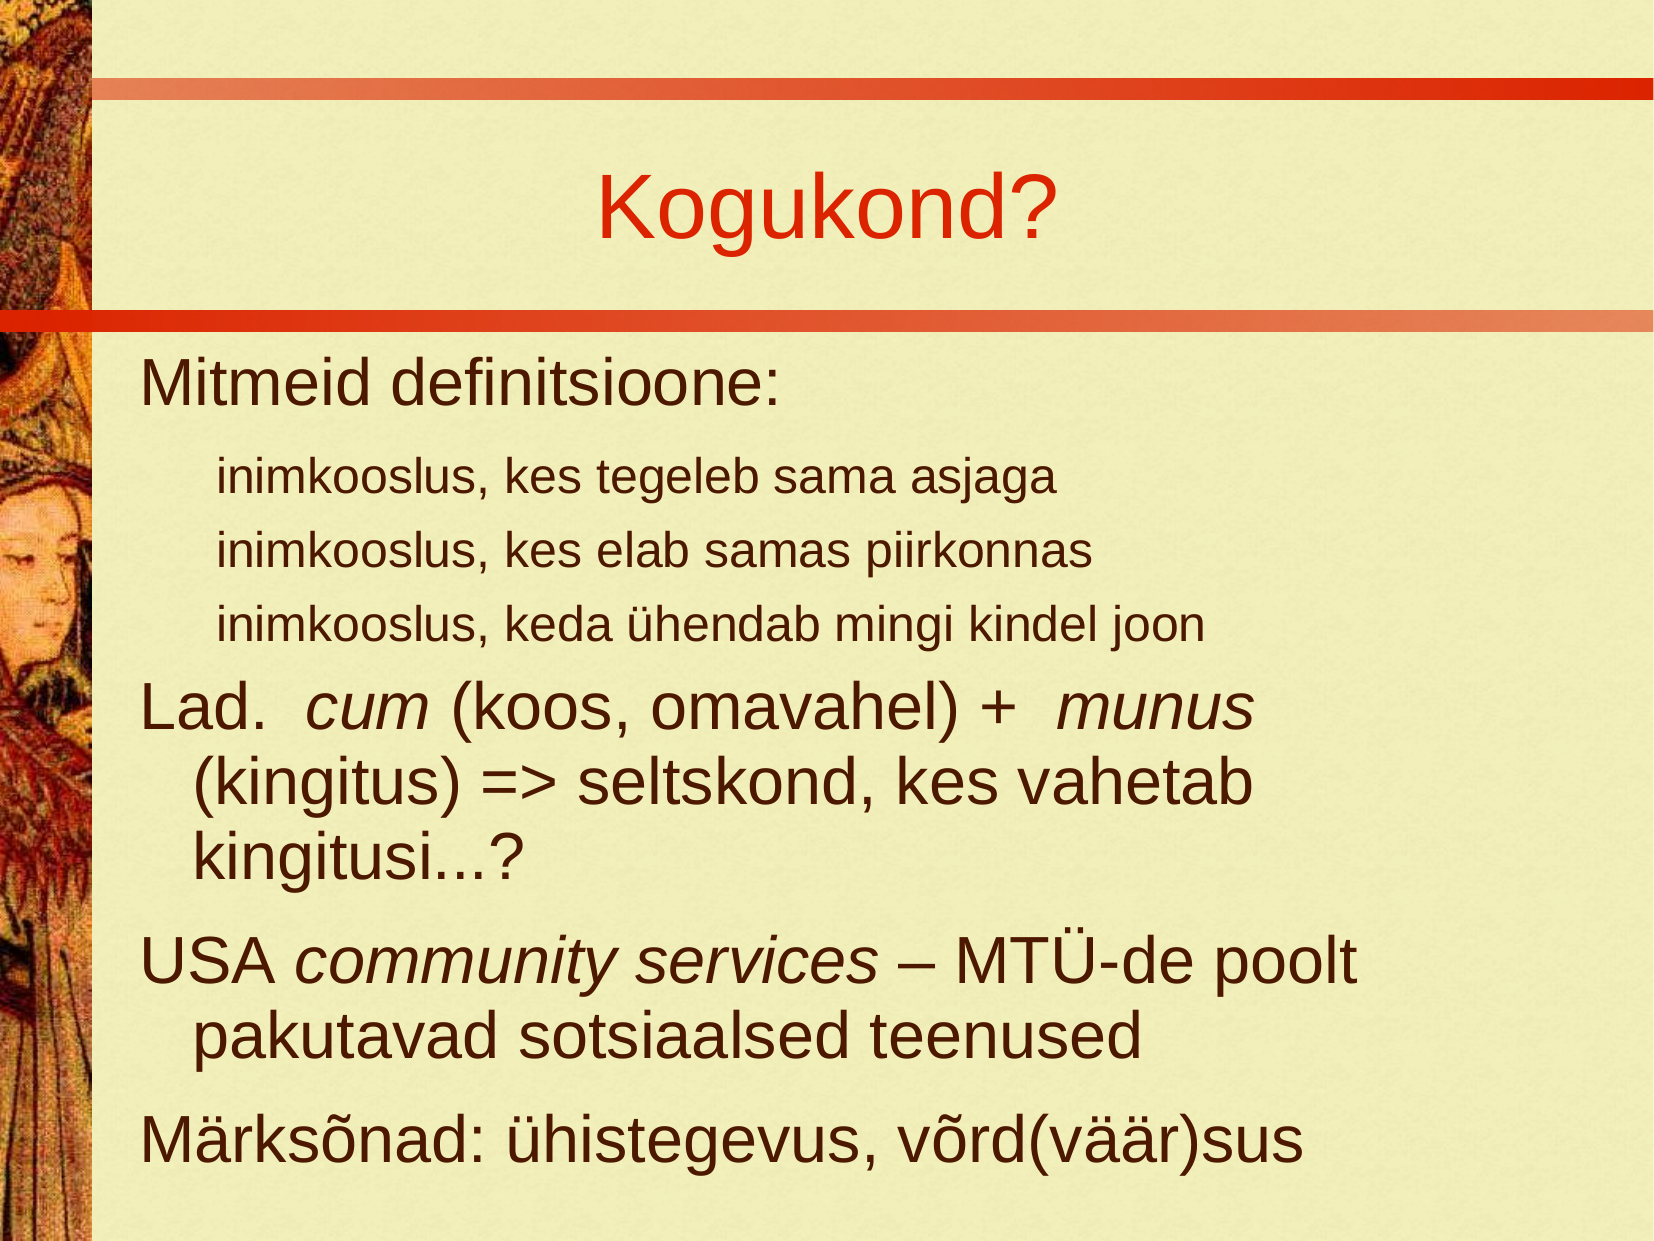

# Kogukond?
Mitmeid definitsioone:
inimkooslus, kes tegeleb sama asjaga
inimkooslus, kes elab samas piirkonnas
inimkooslus, keda ühendab mingi kindel joon
Lad. cum (koos, omavahel) + munus (kingitus) => seltskond, kes vahetab kingitusi...?
USA community services – MTÜ-de poolt pakutavad sotsiaalsed teenused
Märksõnad: ühistegevus, võrd(väär)sus